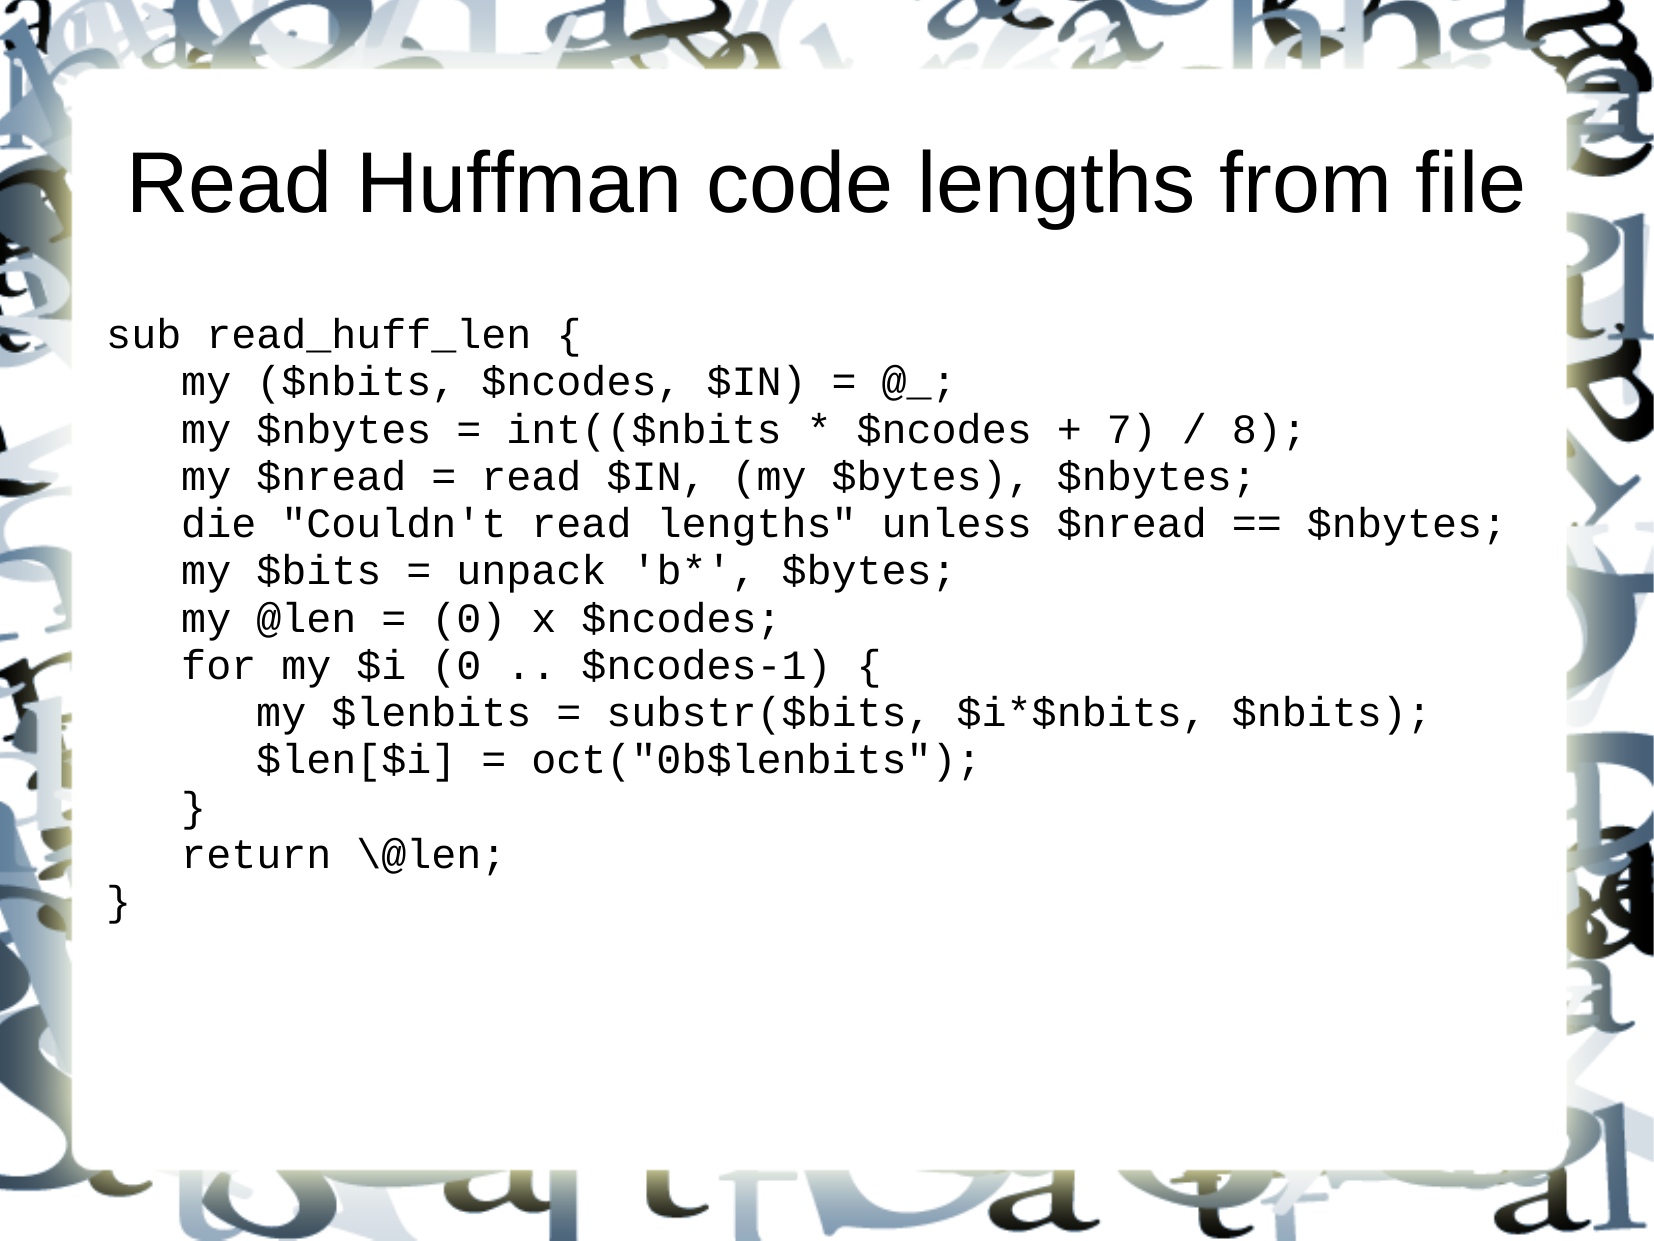

# Read Huffman code lengths from file
sub read_huff_len {
 my ($nbits, $ncodes, $IN) = @_;
 my $nbytes = int(($nbits * $ncodes + 7) / 8);
 my $nread = read $IN, (my $bytes), $nbytes;
 die "Couldn't read lengths" unless $nread == $nbytes;
 my $bits = unpack 'b*', $bytes;
 my @len = (0) x $ncodes;
 for my $i (0 .. $ncodes-1) {
 my $lenbits = substr($bits, $i*$nbits, $nbits);
 $len[$i] = oct("0b$lenbits");
 }
 return \@len;
}